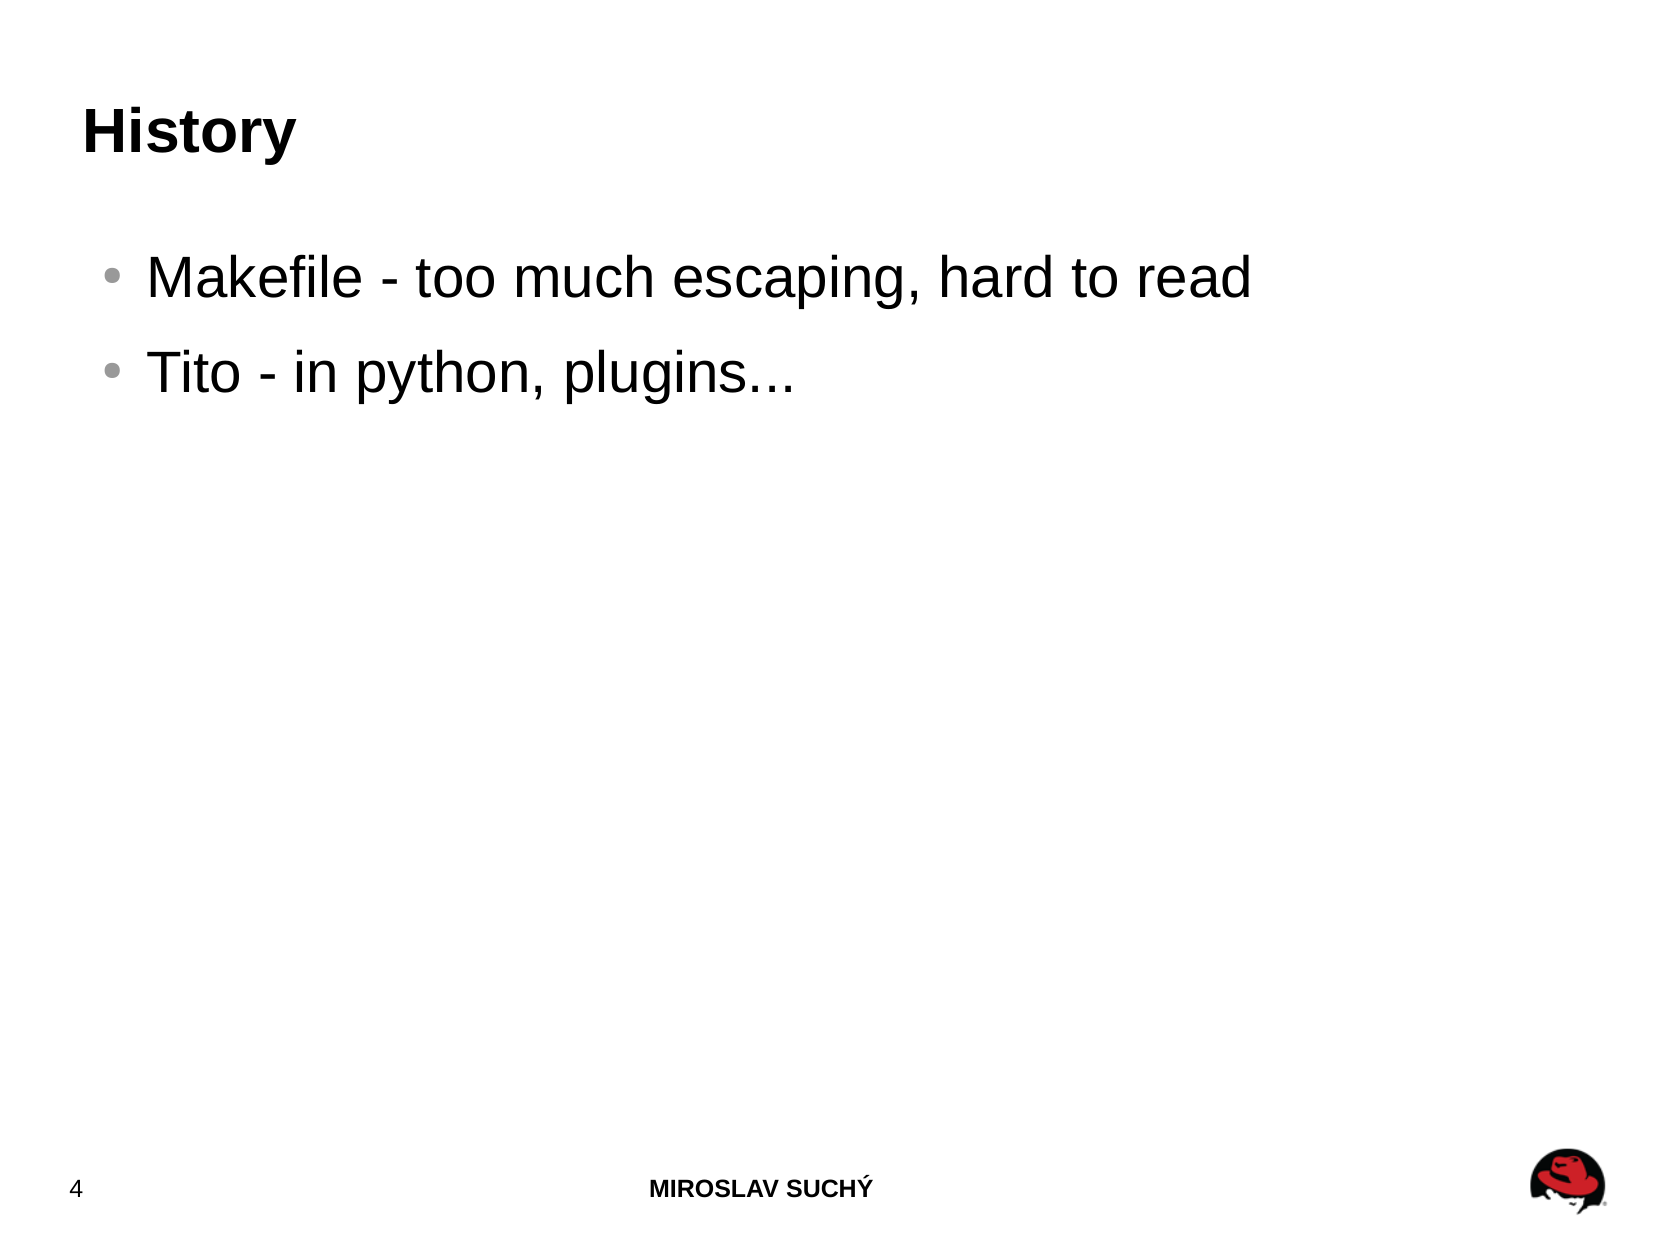

# History
Makefile - too much escaping, hard to read
Tito - in python, plugins...